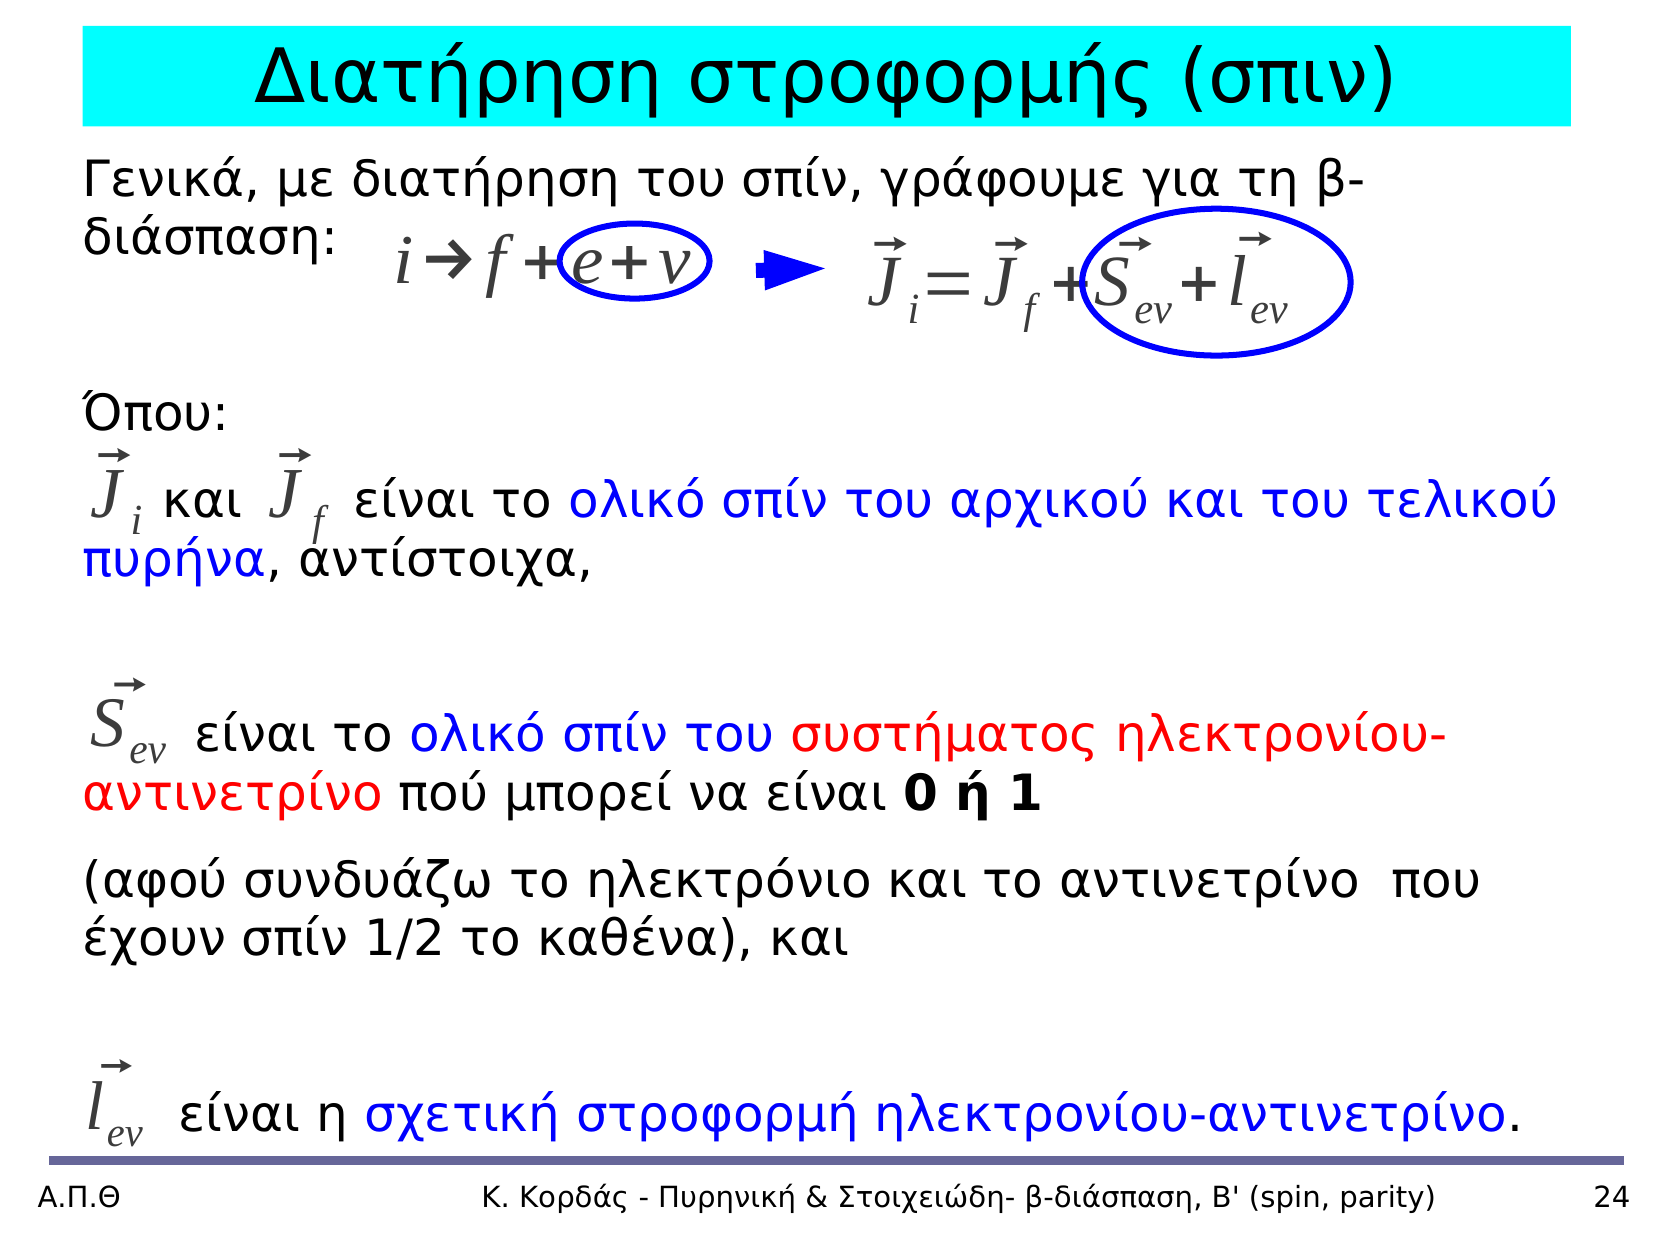

# Διατήρηση στροφορμής (σπιν)
Γενικά, με διατήρηση του σπίν, γράφουμε για τη β-διάσπαση:
Όπου:
 και είναι το ολικό σπίν του αρχικού και του τελικού πυρήνα, αντίστοιχα,
 είναι το ολικό σπίν του συστήματος ηλεκτρονίου-αντινετρίνο πού μπορεί να είναι 0 ή 1
(αφού συνδυάζω το ηλεκτρόνιο και το αντινετρίνο που έχουν σπίν 1/2 το καθένα), και
 είναι η σχετική στροφορμή ηλεκτρονίου-αντινετρίνο.
Α.Π.Θ
Κ. Κορδάς - Πυρηνική & Στοιχειώδη- β-διάσπαση, B' (spin, parity)
24